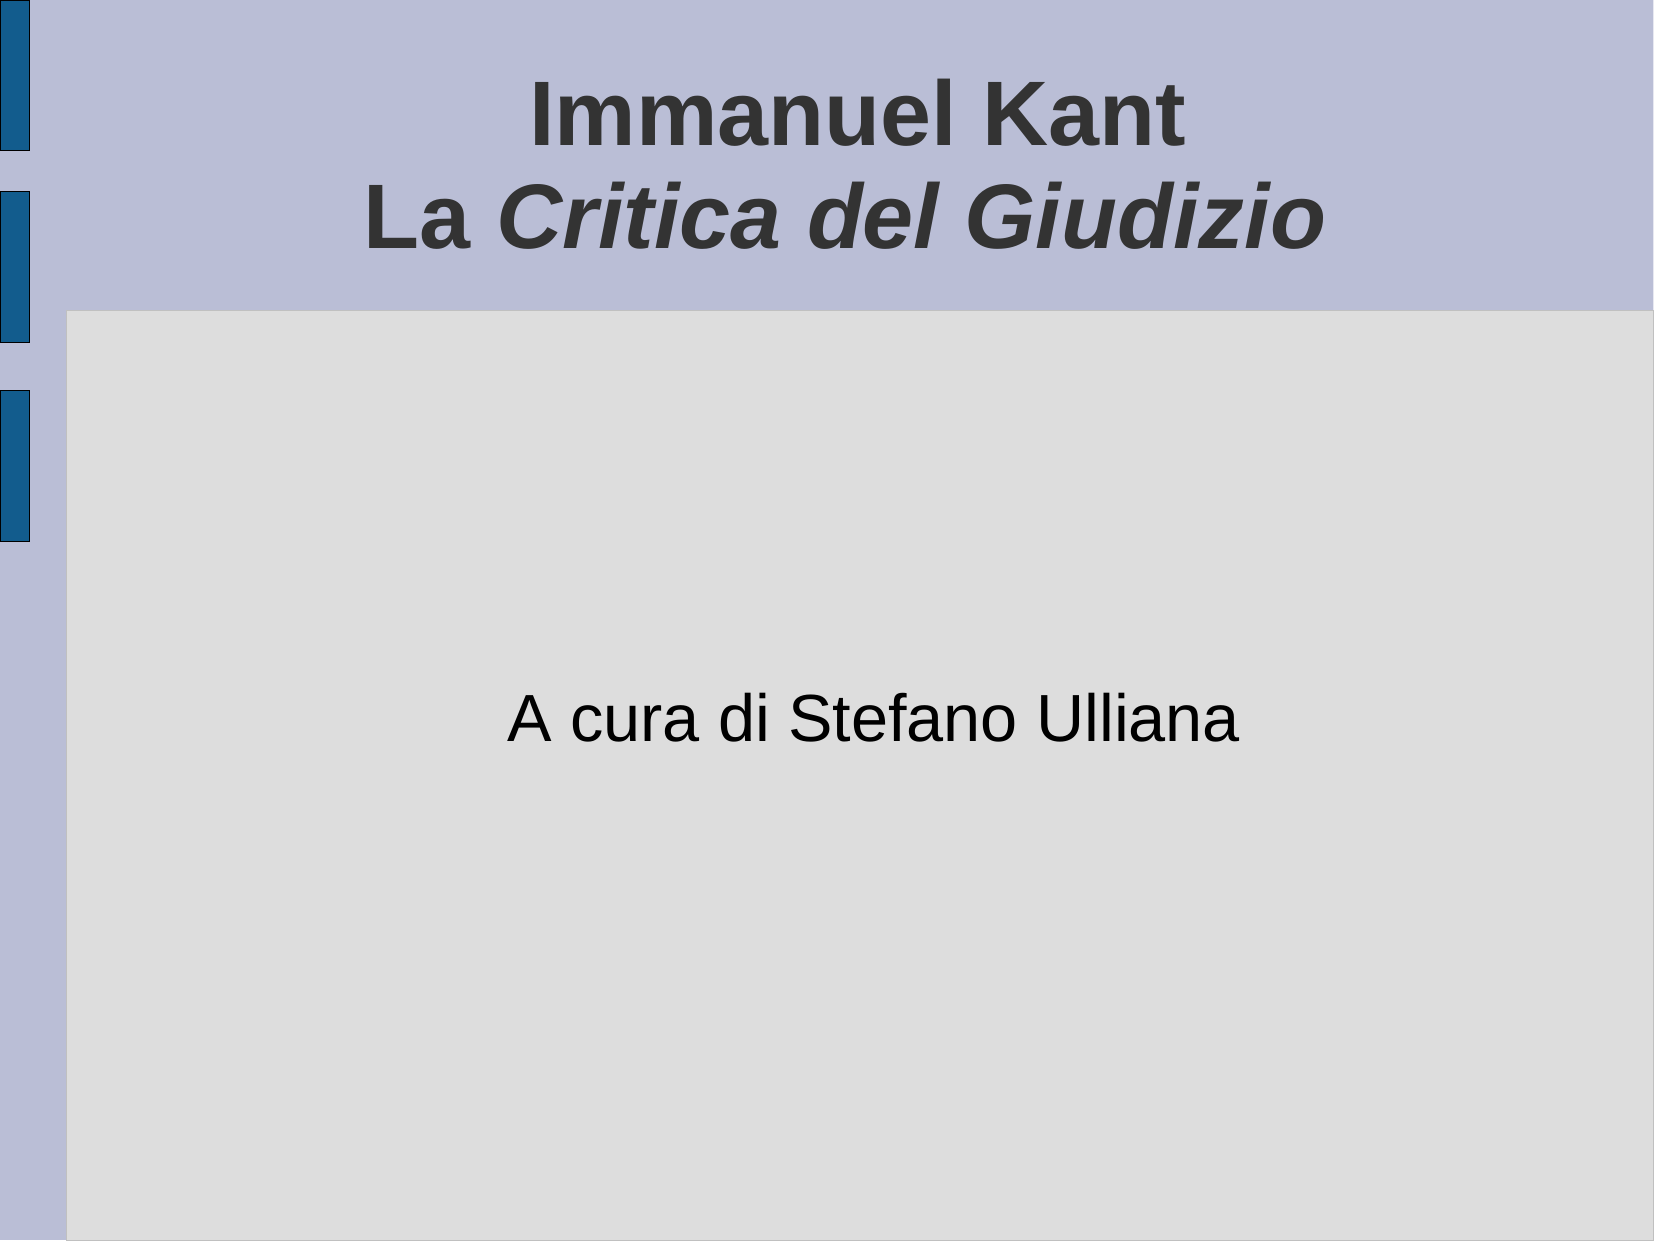

# Immanuel Kant La Critica del Giudizio
A cura di Stefano Ulliana